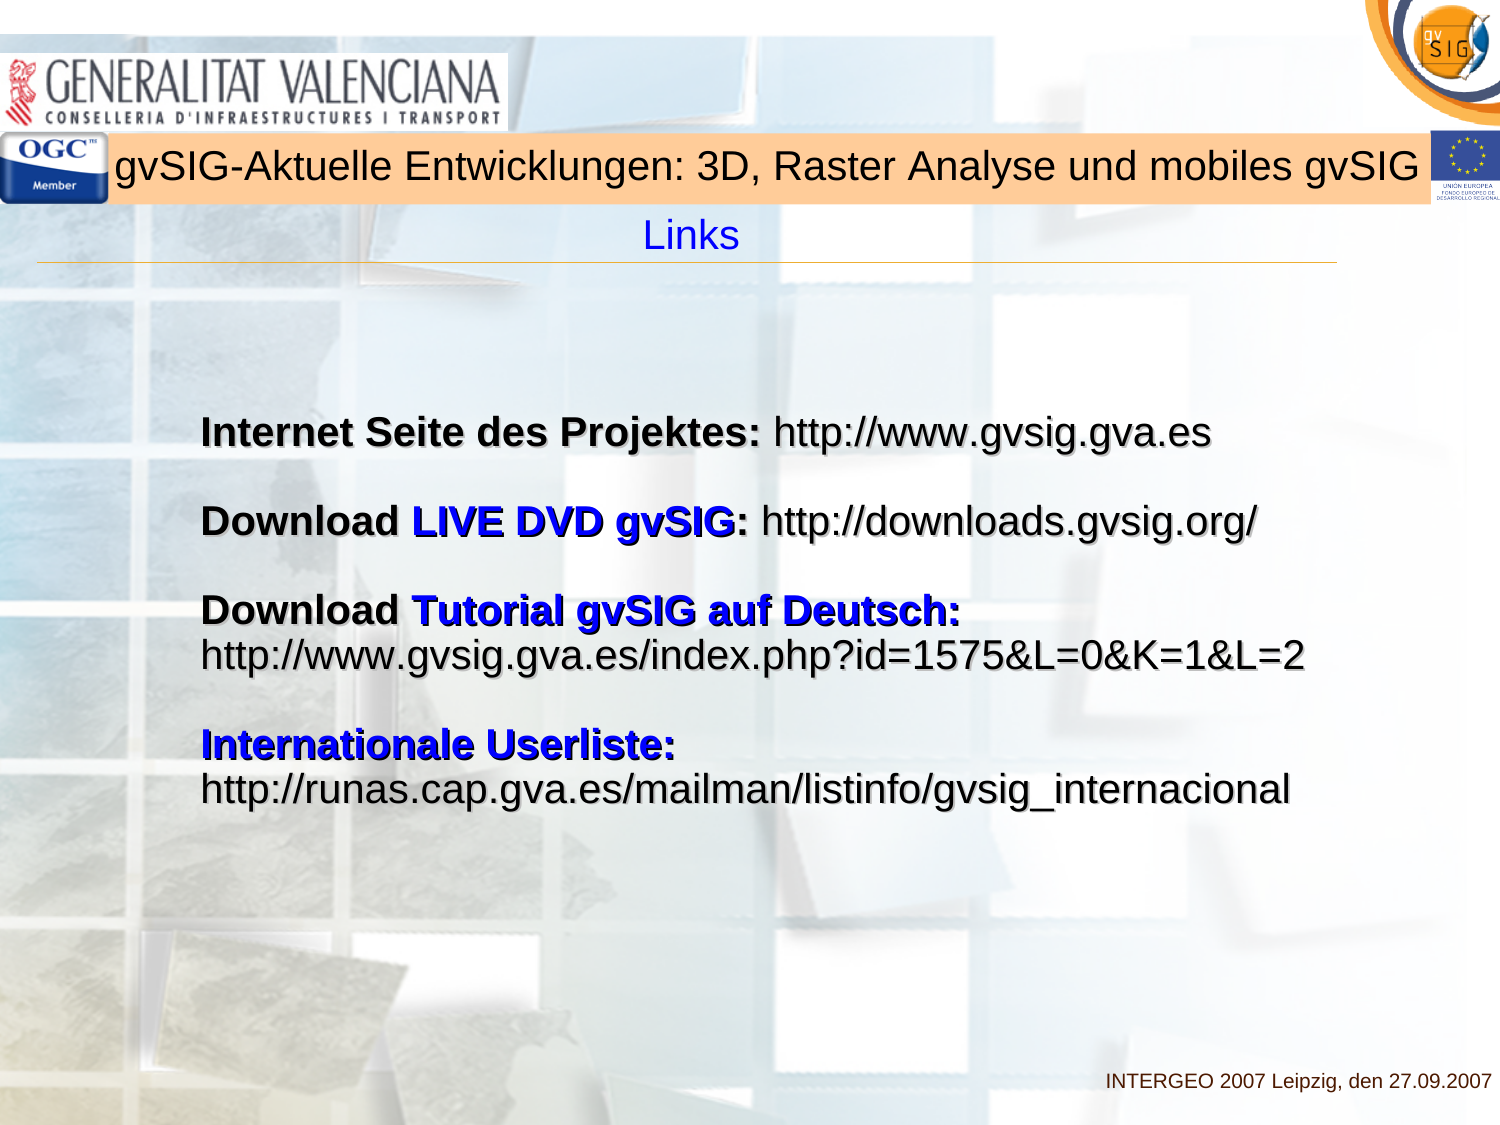

gvSIG-Aktuelle Entwicklungen: 3D, Raster Analyse und mobiles gvSIG
Links
Internet Seite des Projektes: http://www.gvsig.gva.es
Download LIVE DVD gvSIG: http://downloads.gvsig.org/
Download Tutorial gvSIG auf Deutsch: http://www.gvsig.gva.es/index.php?id=1575&L=0&K=1&L=2
Internationale Userliste: http://runas.cap.gva.es/mailman/listinfo/gvsig_internacional
INTERGEO 2007 Leipzig, den 27.09.2007